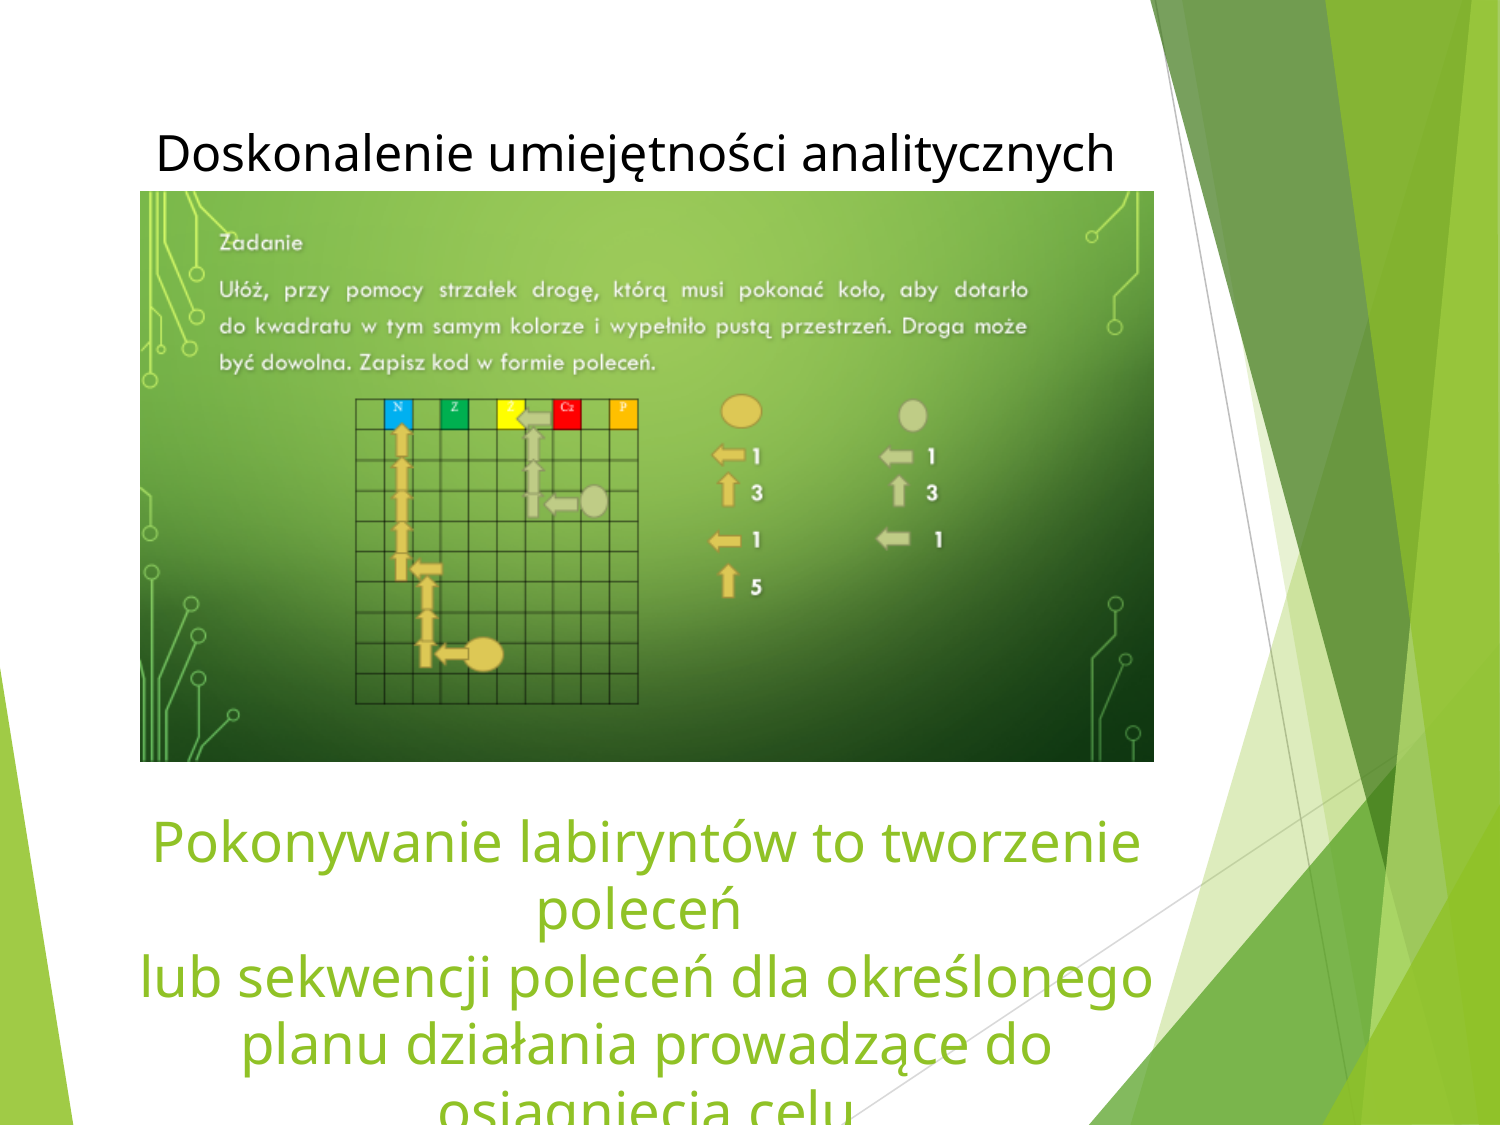

Doskonalenie umiejętności analitycznych
# Pokonywanie labiryntów to tworzenie poleceń lub sekwencji poleceń dla określonego planu działania prowadzące do osiągnięcia celu